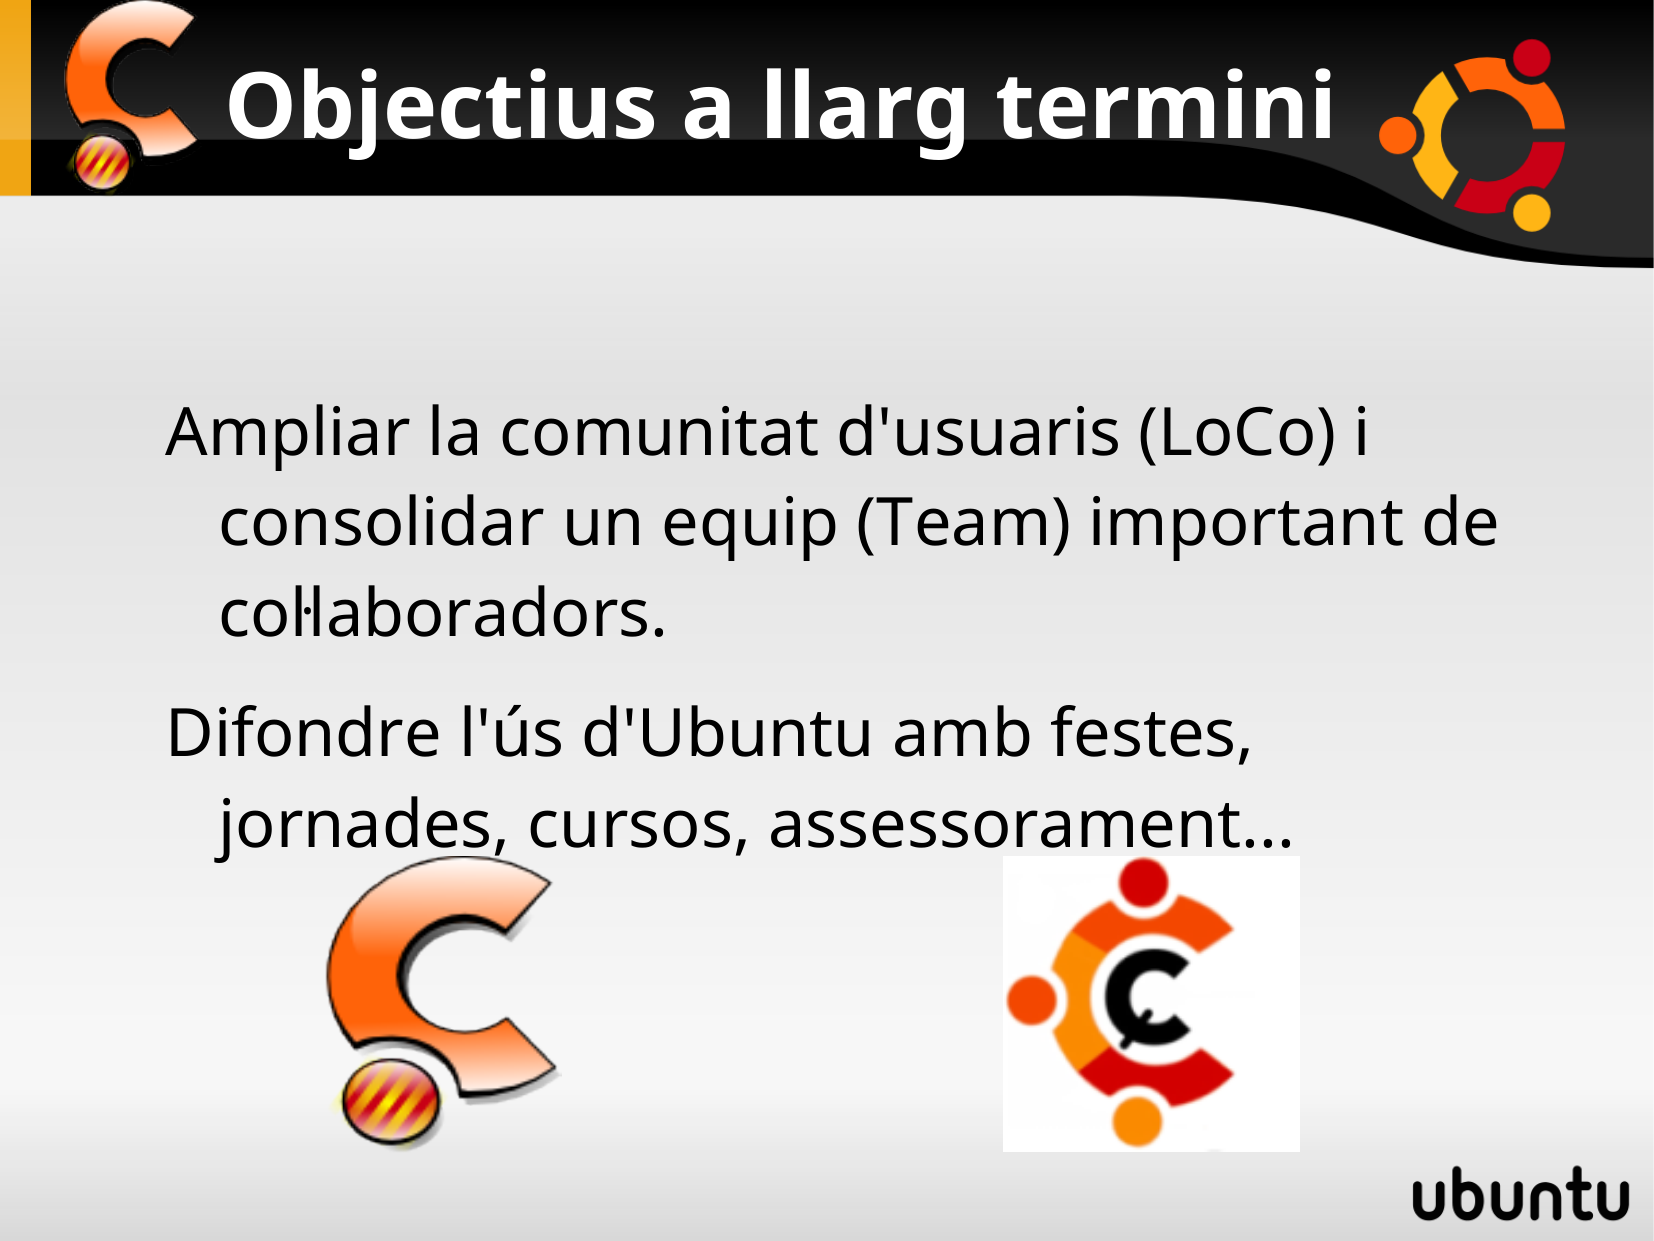

# Objectius a llarg termini
Ampliar la comunitat d'usuaris (LoCo) i consolidar un equip (Team) important de col·laboradors.
Difondre l'ús d'Ubuntu amb festes, jornades, cursos, assessorament...